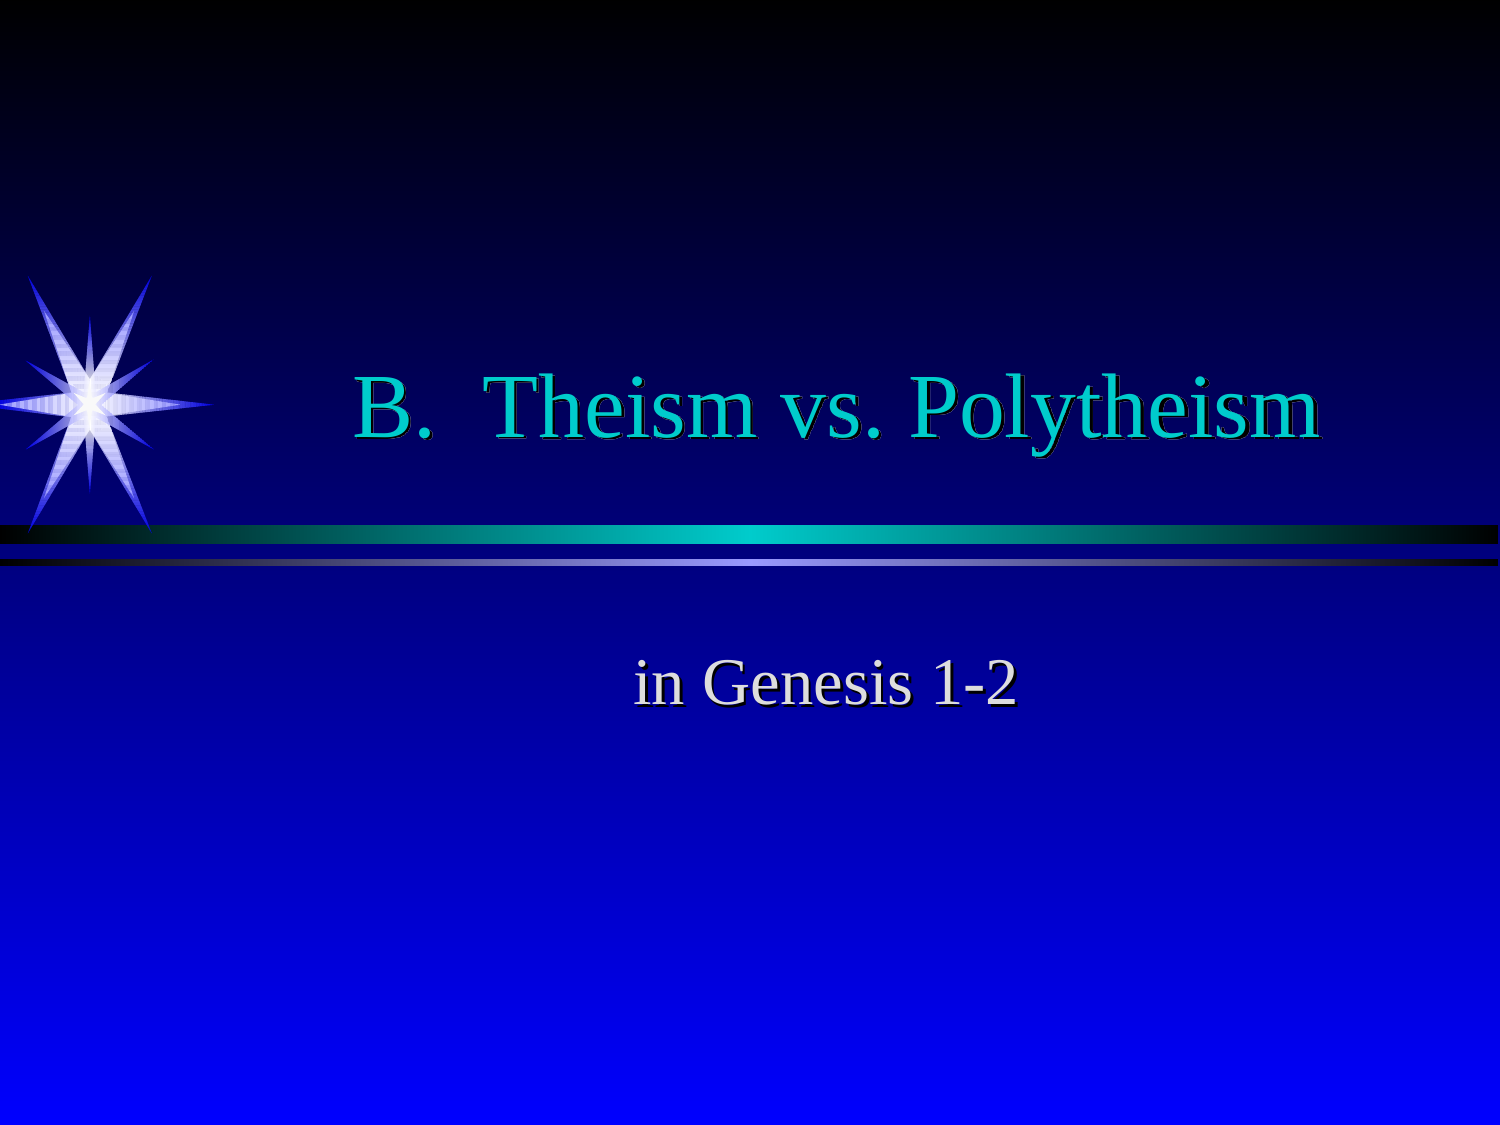

# B. Theism vs. Polytheism
in Genesis 1-2